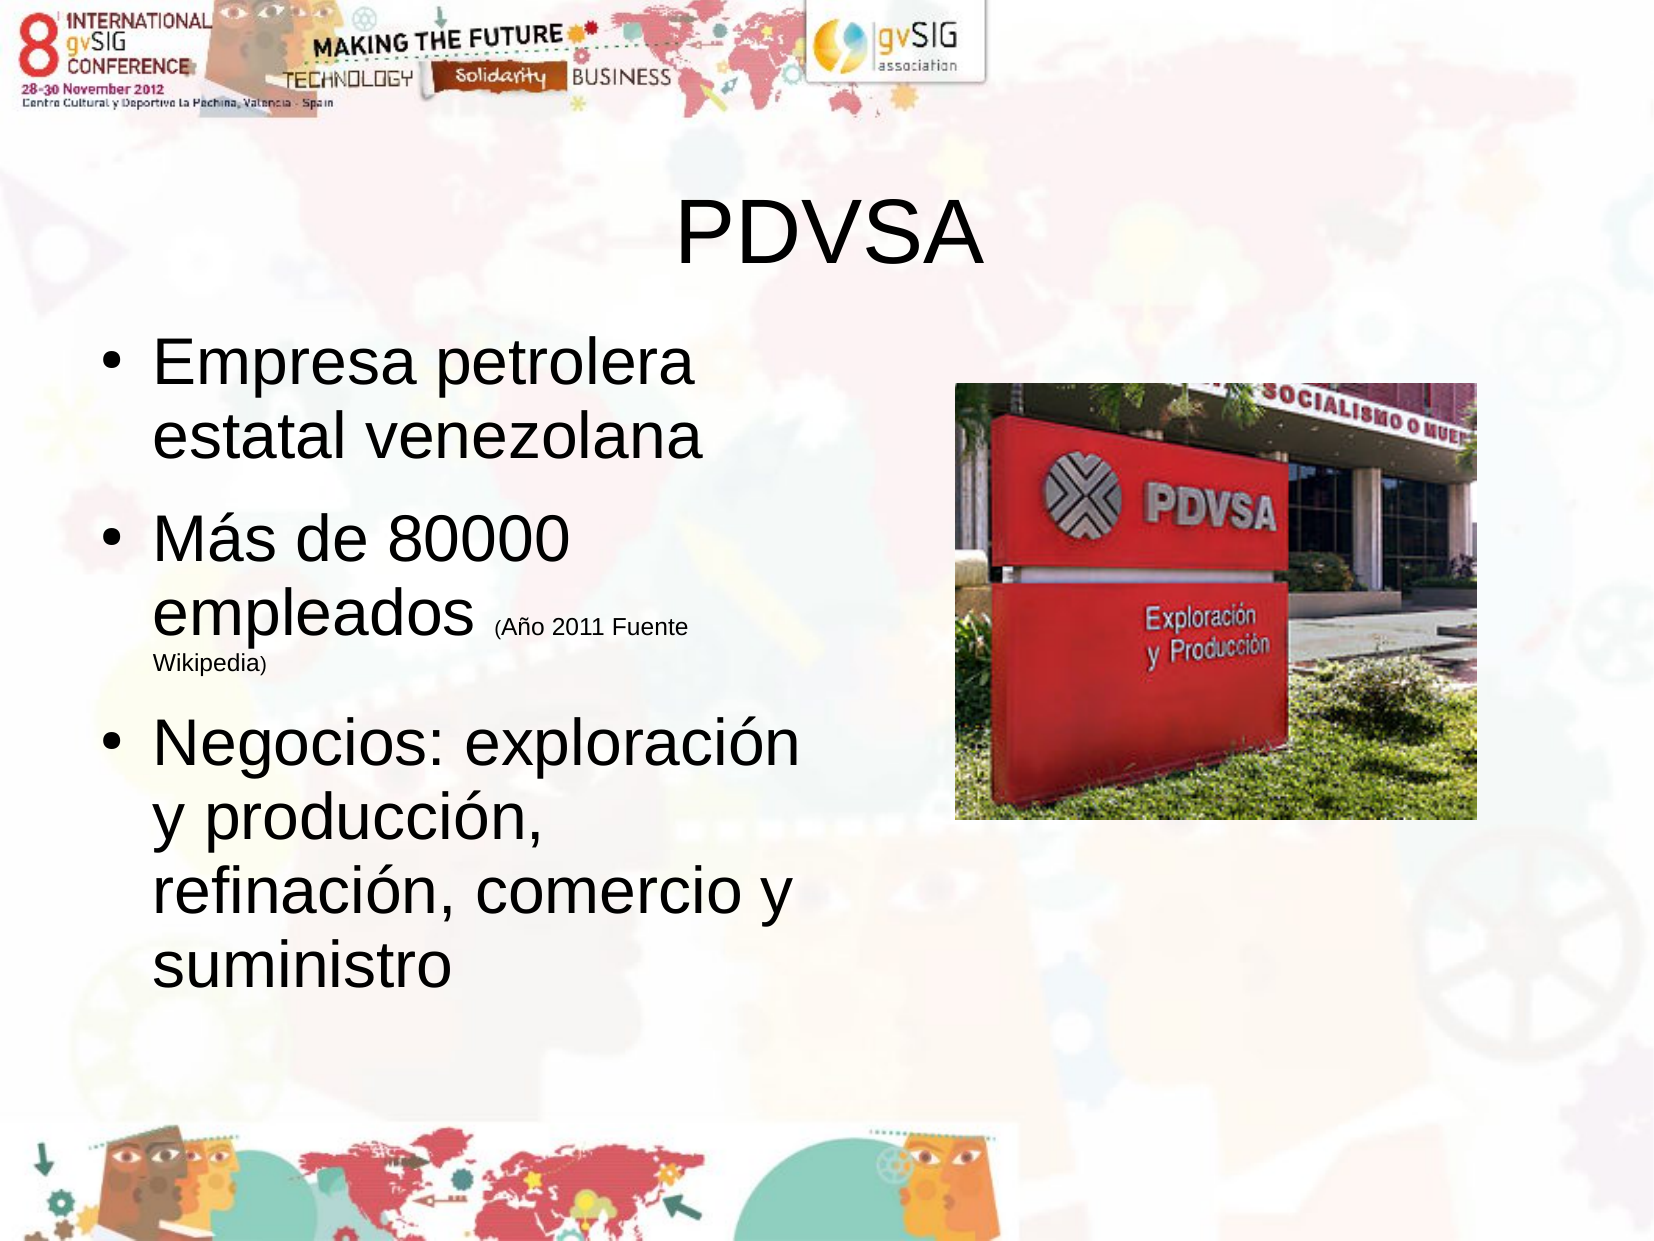

# PDVSA
Empresa petrolera estatal venezolana
Más de 80000 empleados (Año 2011 Fuente Wikipedia)
Negocios: exploración y producción, refinación, comercio y suministro